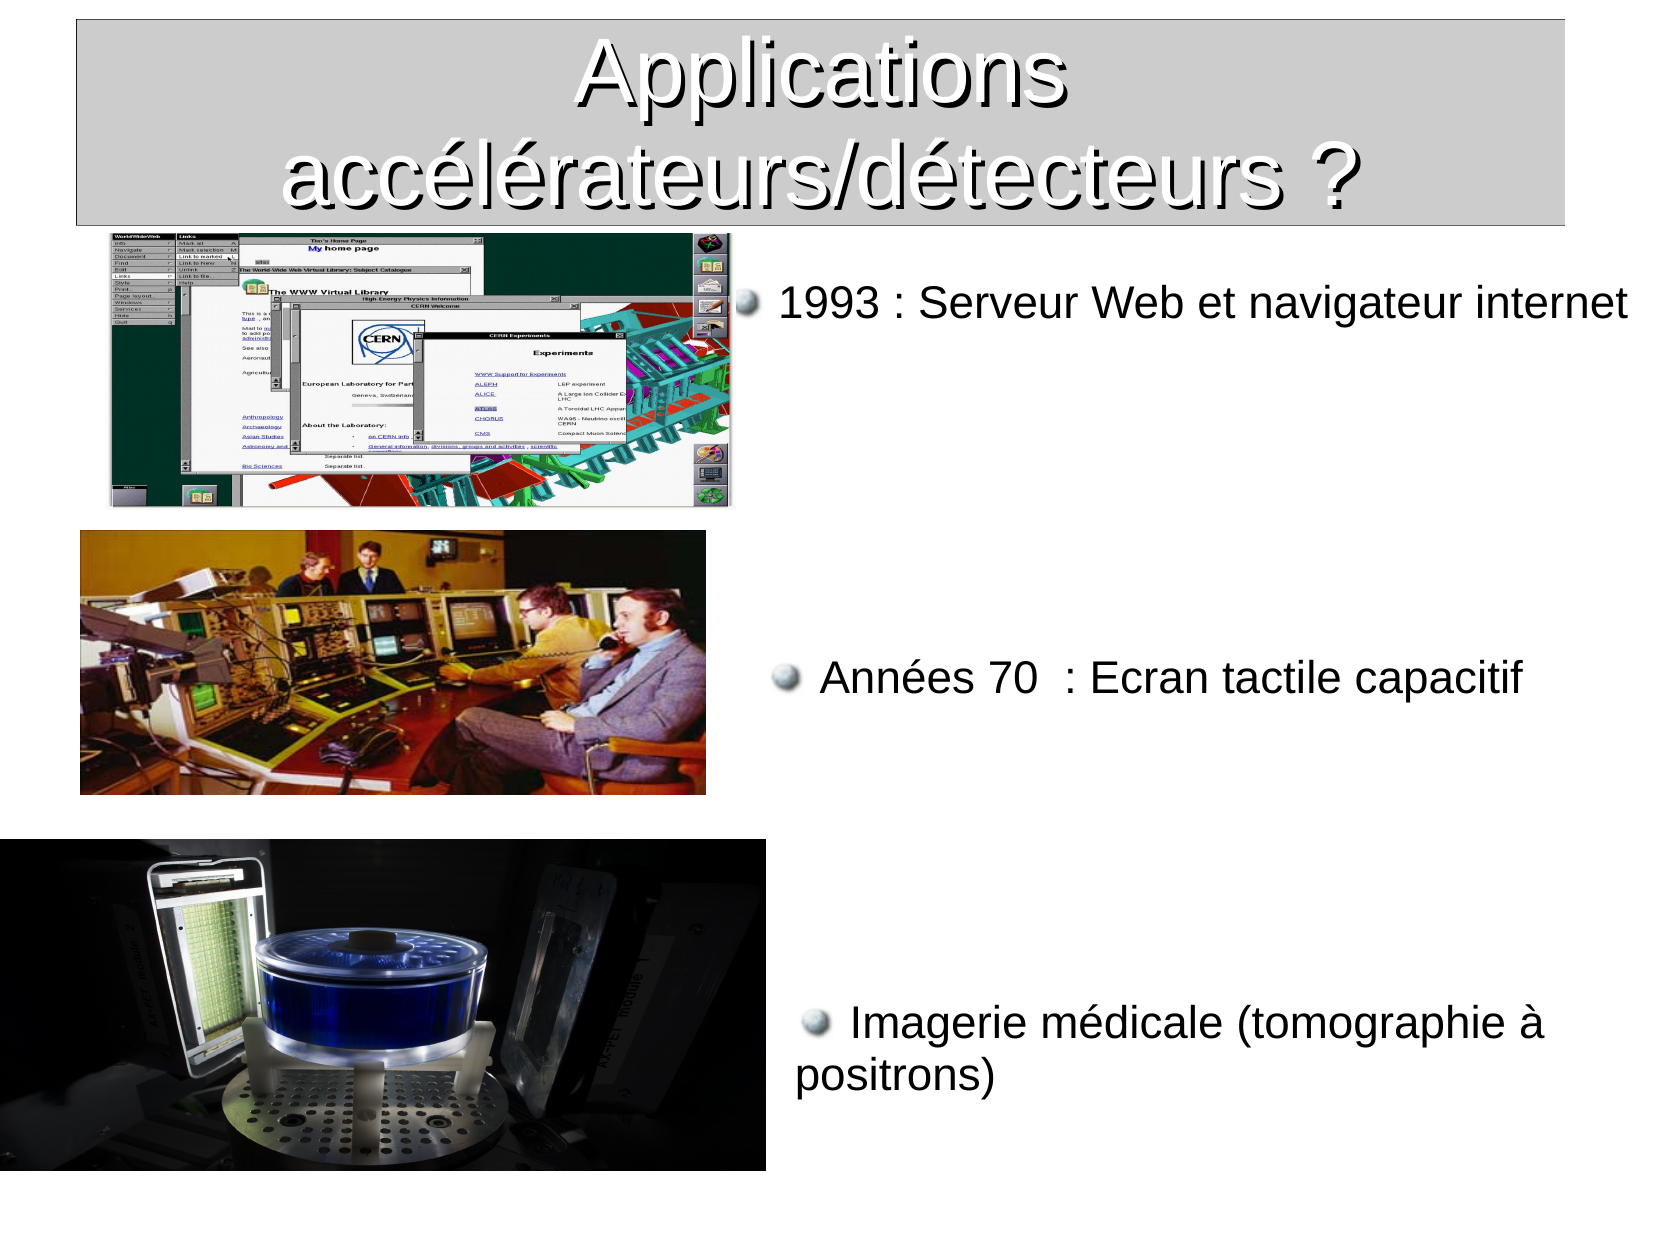

# Applications accélérateurs/détecteurs ?
 1993 : Serveur Web et navigateur internet
 Années 70  : Ecran tactile capacitif
 Imagerie médicale (tomographie à positrons)